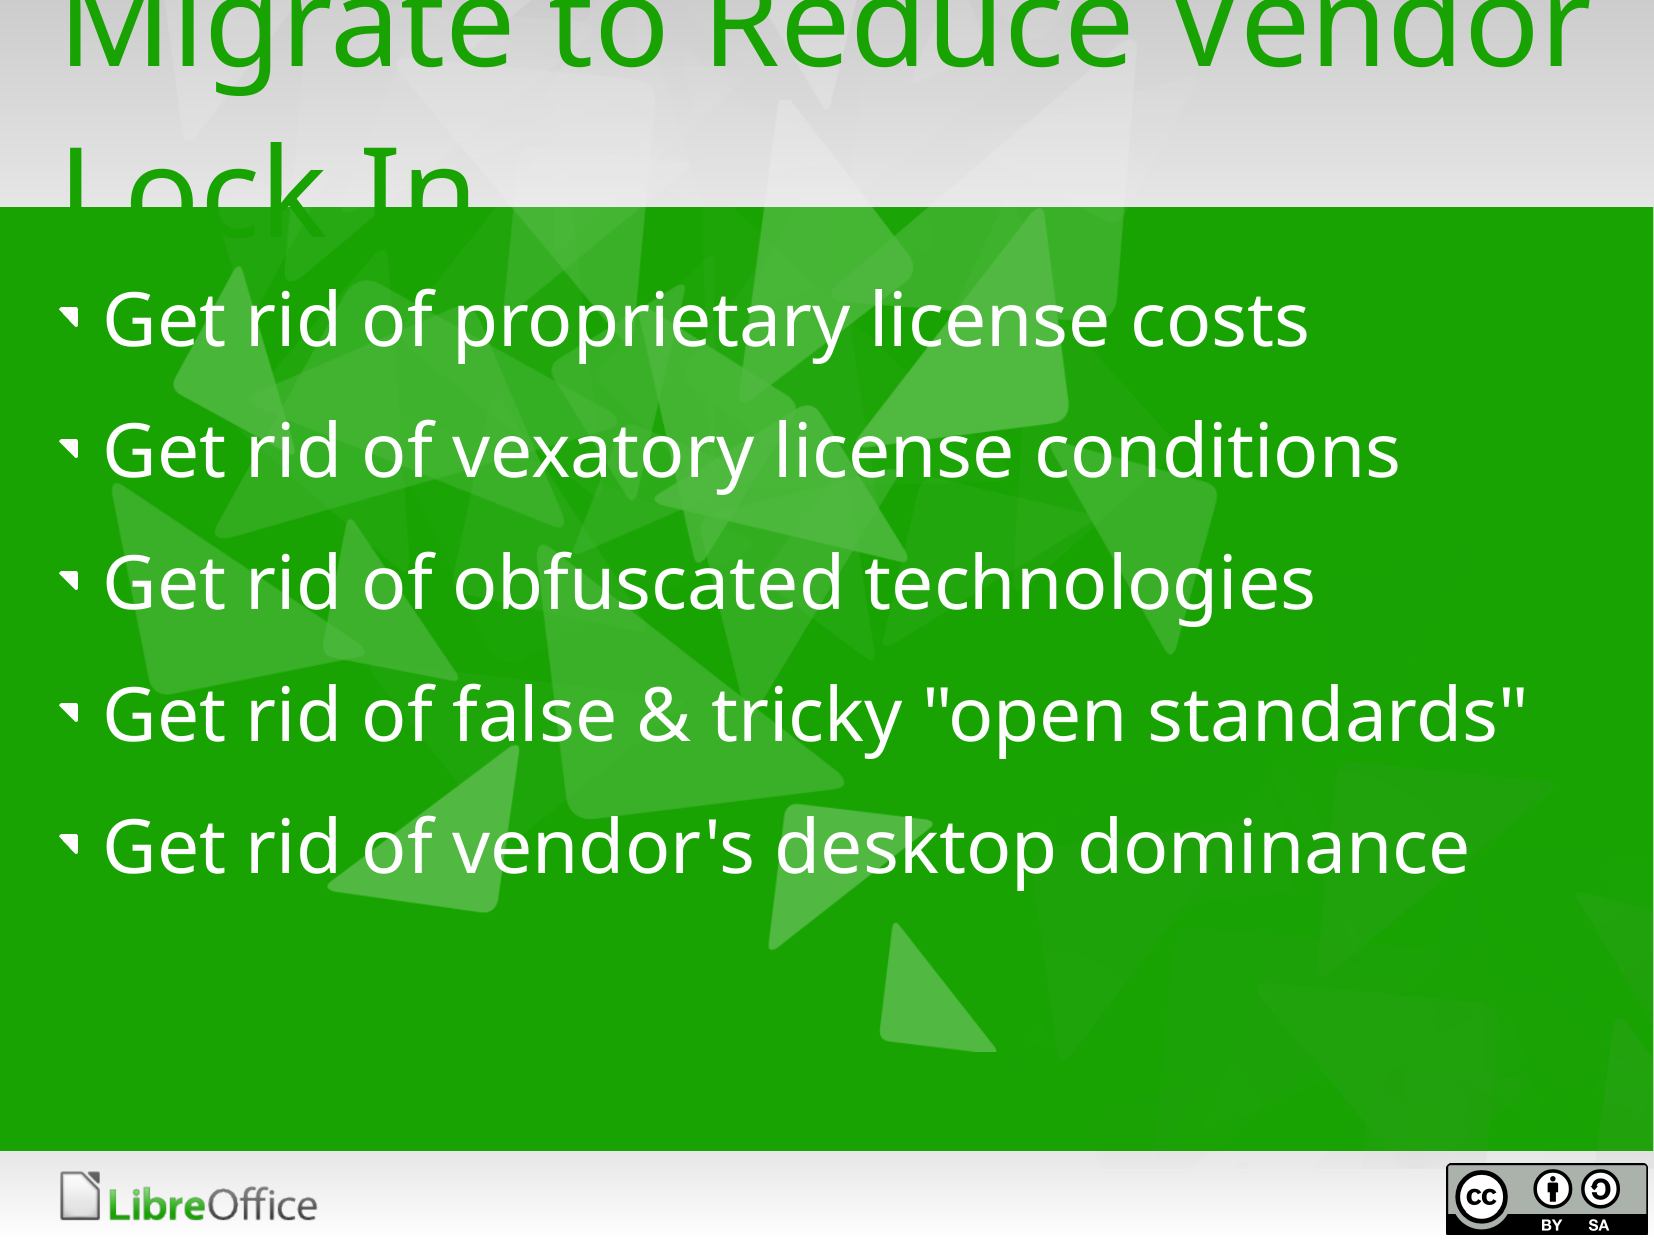

# Migrate to Reduce Vendor Lock In
Get rid of proprietary license costs
Get rid of vexatory license conditions
Get rid of obfuscated technologies
Get rid of false & tricky "open standards"
Get rid of vendor's desktop dominance